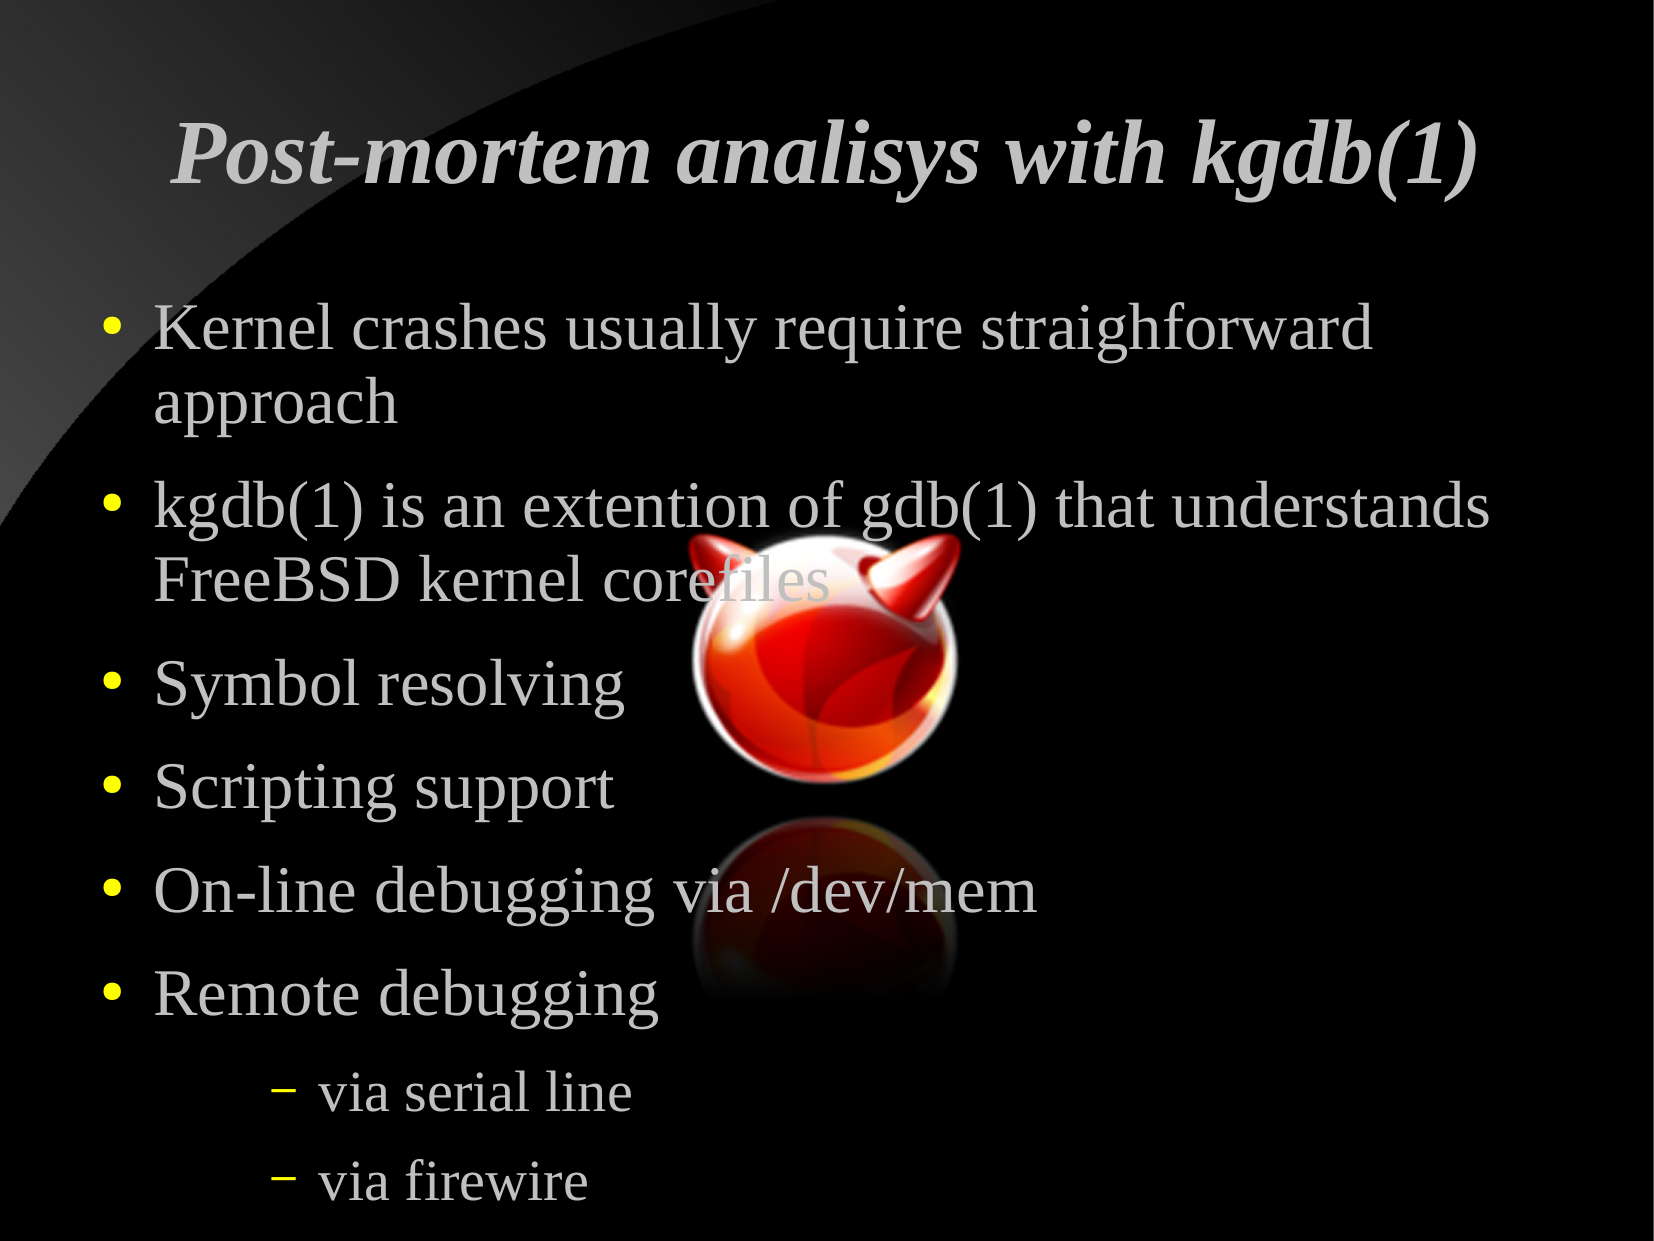

# Post-mortem analisys with kgdb(1)
Kernel crashes usually require straighforward approach
kgdb(1) is an extention of gdb(1) that understands FreeBSD kernel corefiles
Symbol resolving
Scripting support
On-line debugging via /dev/mem
Remote debugging
via serial line
via firewire